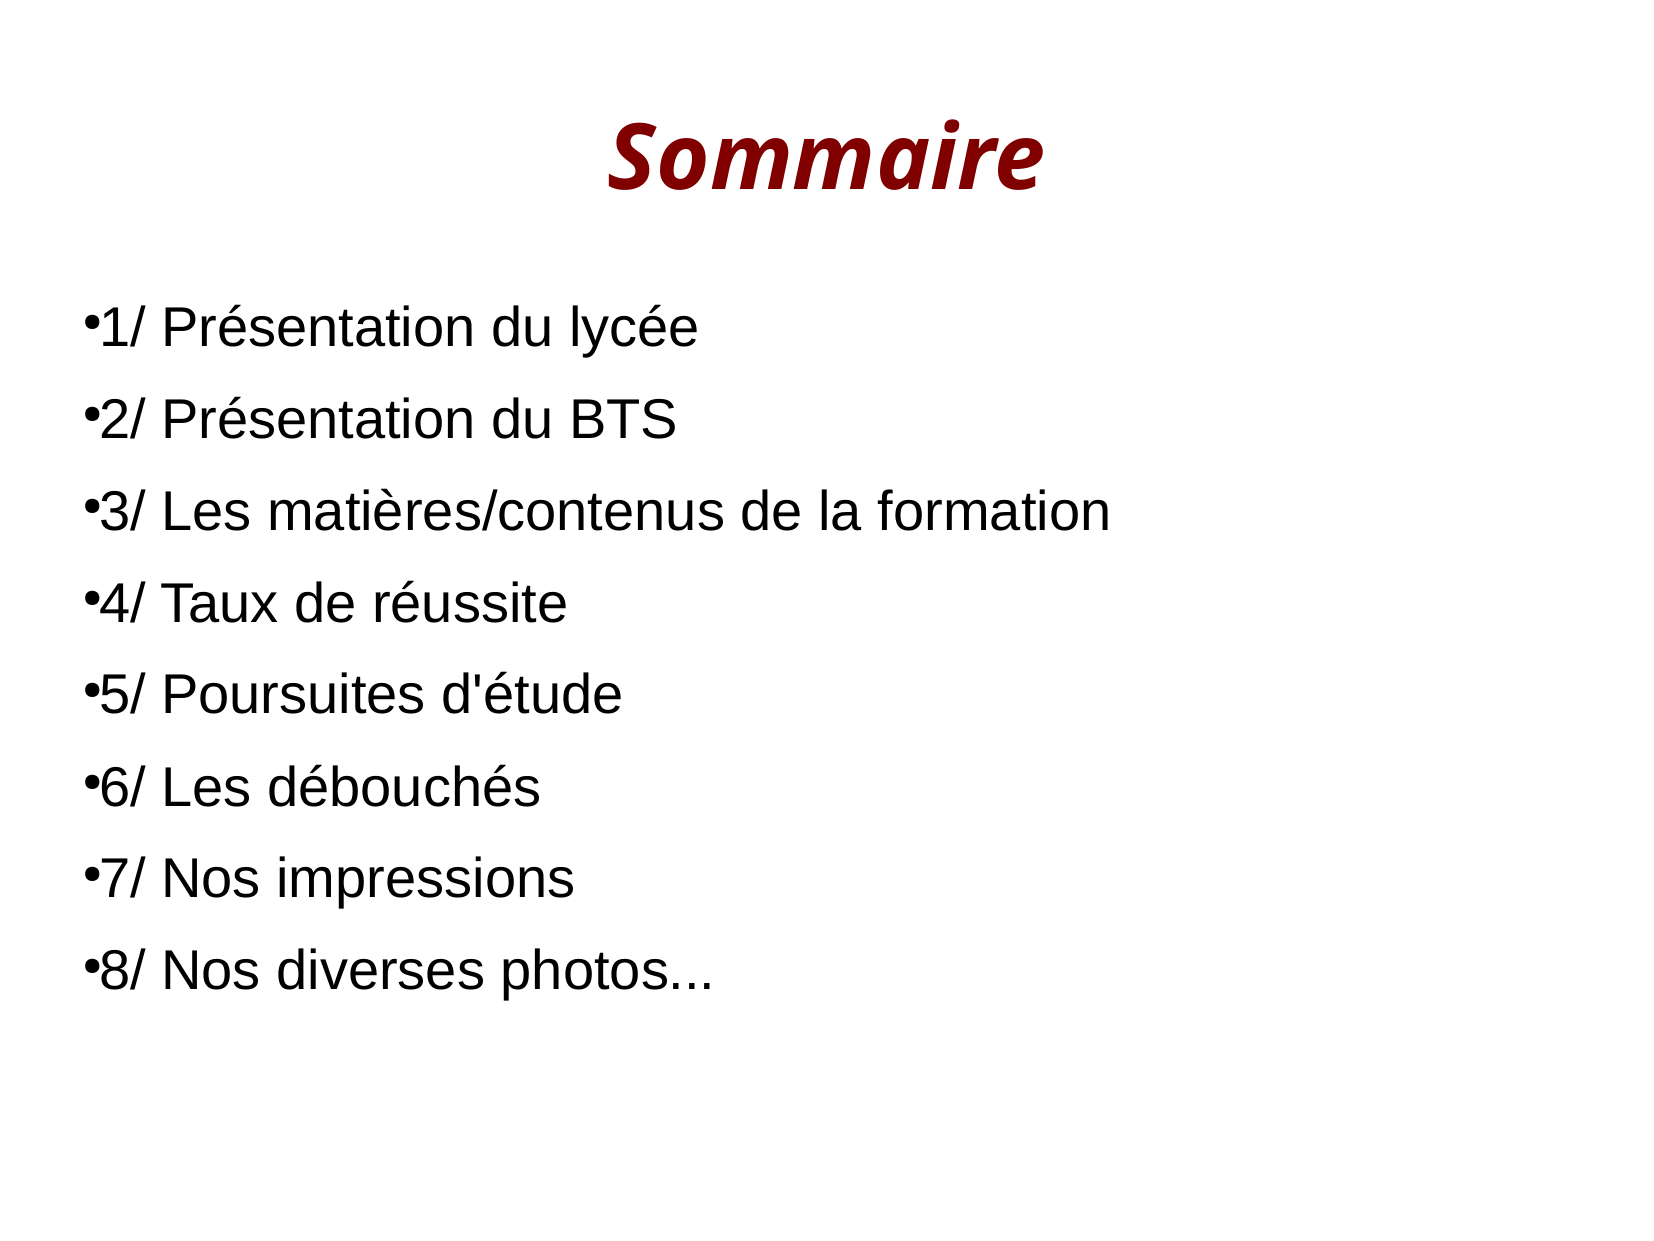

# Sommaire
1/ Présentation du lycée
2/ Présentation du BTS
3/ Les matières/contenus de la formation
4/ Taux de réussite
5/ Poursuites d'étude
6/ Les débouchés
7/ Nos impressions
8/ Nos diverses photos...